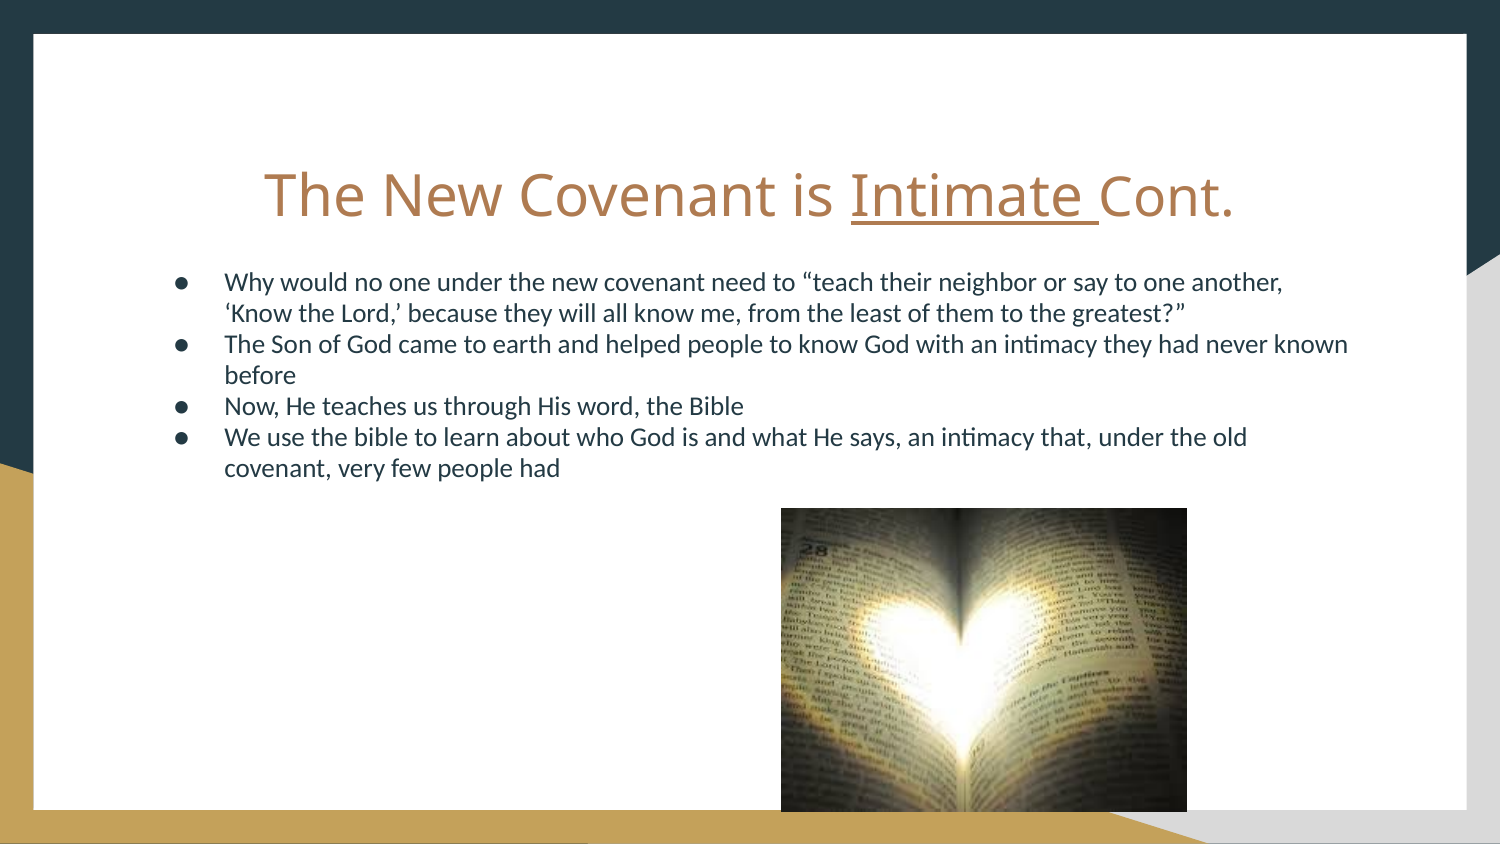

# The New Covenant is Intimate Cont.
Why would no one under the new covenant need to “teach their neighbor or say to one another, ‘Know the Lord,’ because they will all know me, from the least of them to the greatest?”
The Son of God came to earth and helped people to know God with an intimacy they had never known before
Now, He teaches us through His word, the Bible
We use the bible to learn about who God is and what He says, an intimacy that, under the old covenant, very few people had